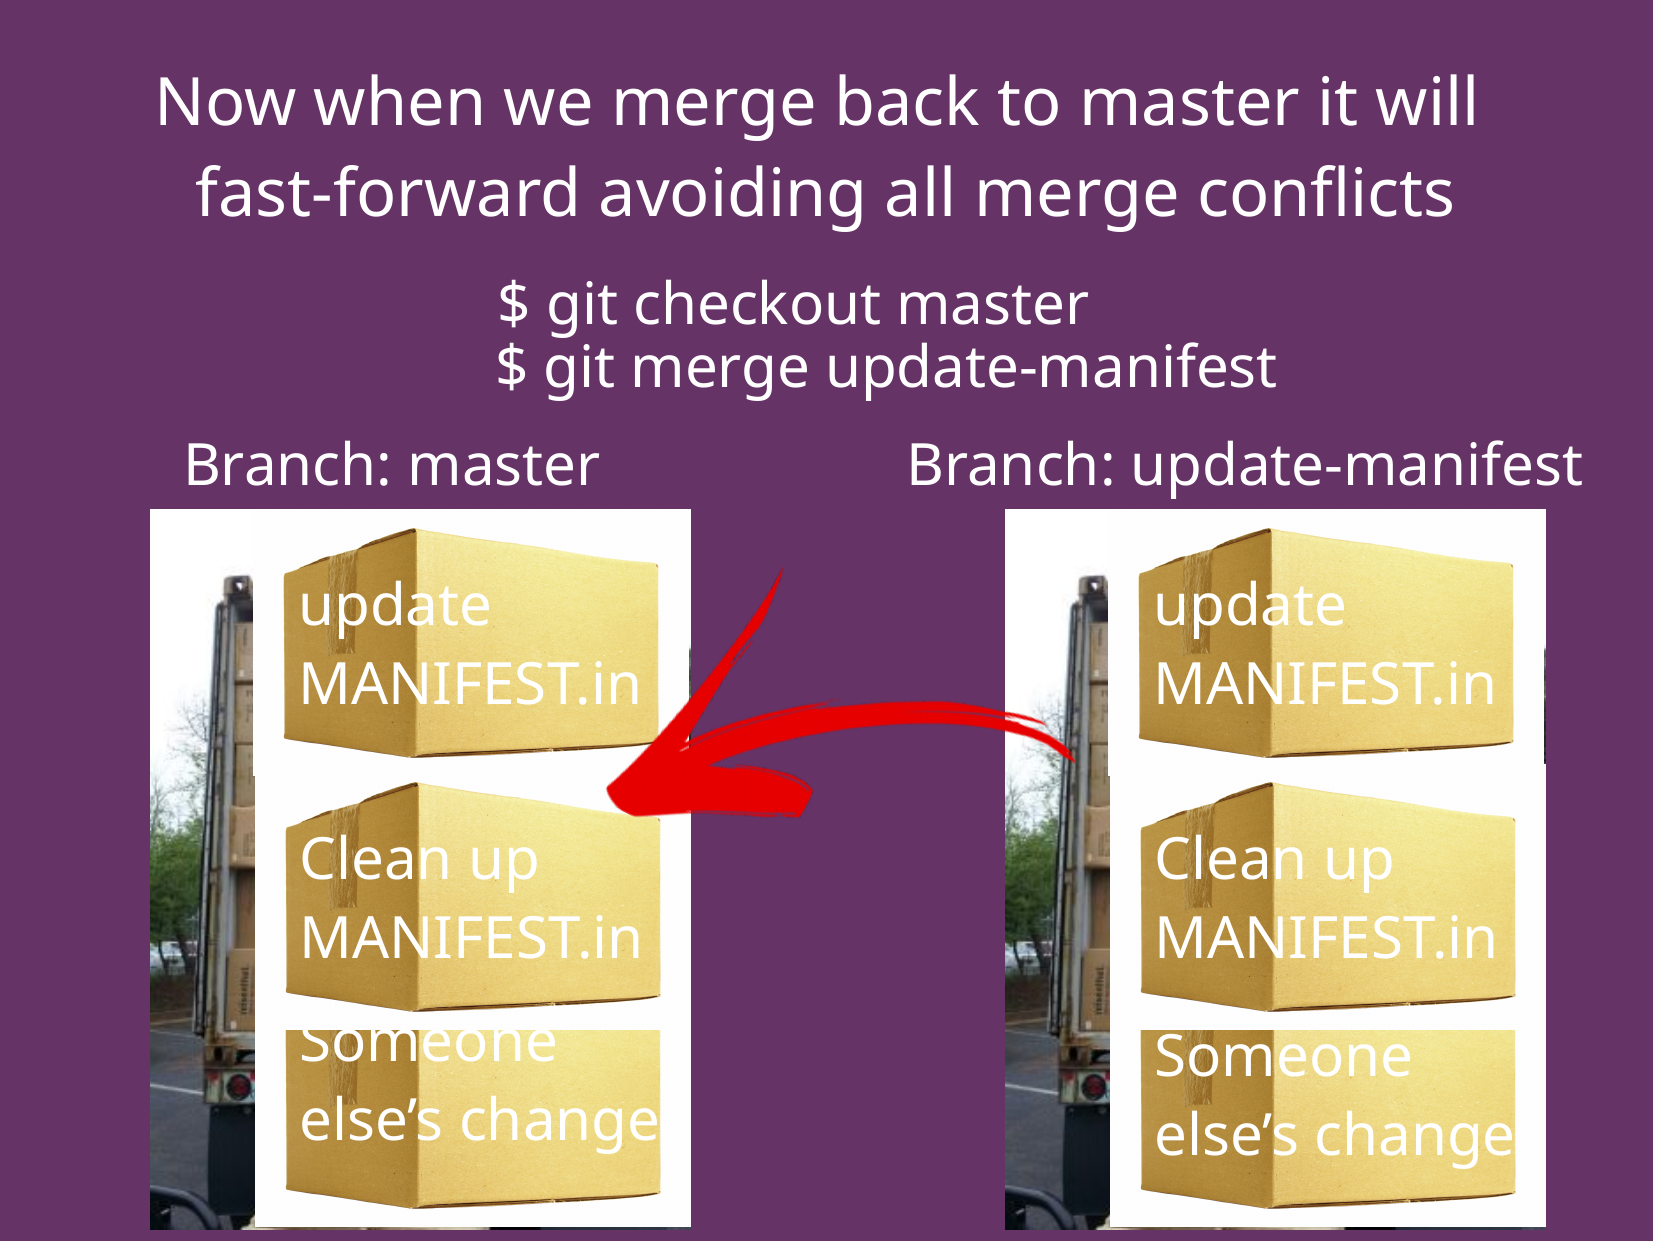

# Now when we merge back to master it will fast-forward avoiding all merge conflicts
$ git checkout master
$ git merge update-manifest
Branch: master
Branch: update-manifest
update MANIFEST.in
update MANIFEST.in
Clean up MANIFEST.in
Clean up MANIFEST.in
Someone else’s change
Someone else’s change